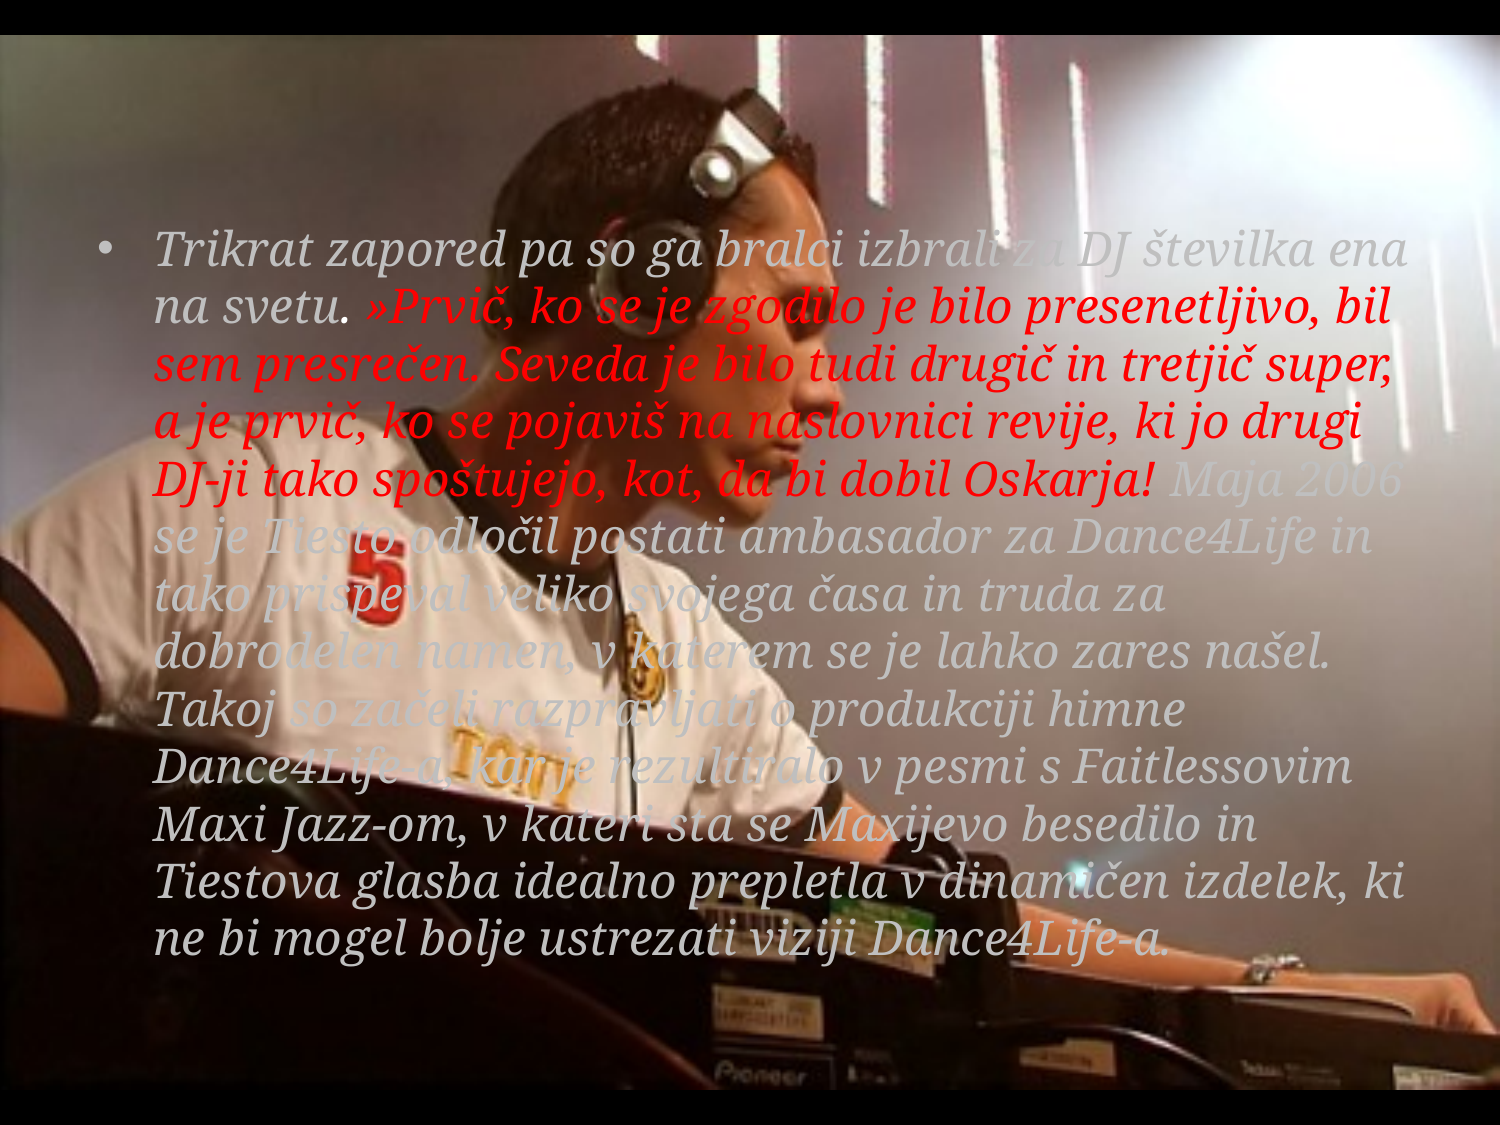

#
Trikrat zapored pa so ga bralci izbrali za DJ številka ena na svetu. »Prvič, ko se je zgodilo je bilo presenetljivo, bil sem presrečen. Seveda je bilo tudi drugič in tretjič super, a je prvič, ko se pojaviš na naslovnici revije, ki jo drugi DJ-ji tako spoštujejo, kot, da bi dobil Oskarja! Maja 2006 se je Tiesto odločil postati ambasador za Dance4Life in tako prispeval veliko svojega časa in truda za dobrodelen namen, v katerem se je lahko zares našel. Takoj so začeli razpravljati o produkciji himne Dance4Life-a, kar je rezultiralo v pesmi s Faitlessovim Maxi Jazz-om, v kateri sta se Maxijevo besedilo in Tiestova glasba idealno prepletla v dinamičen izdelek, ki ne bi mogel bolje ustrezati viziji Dance4Life-a.